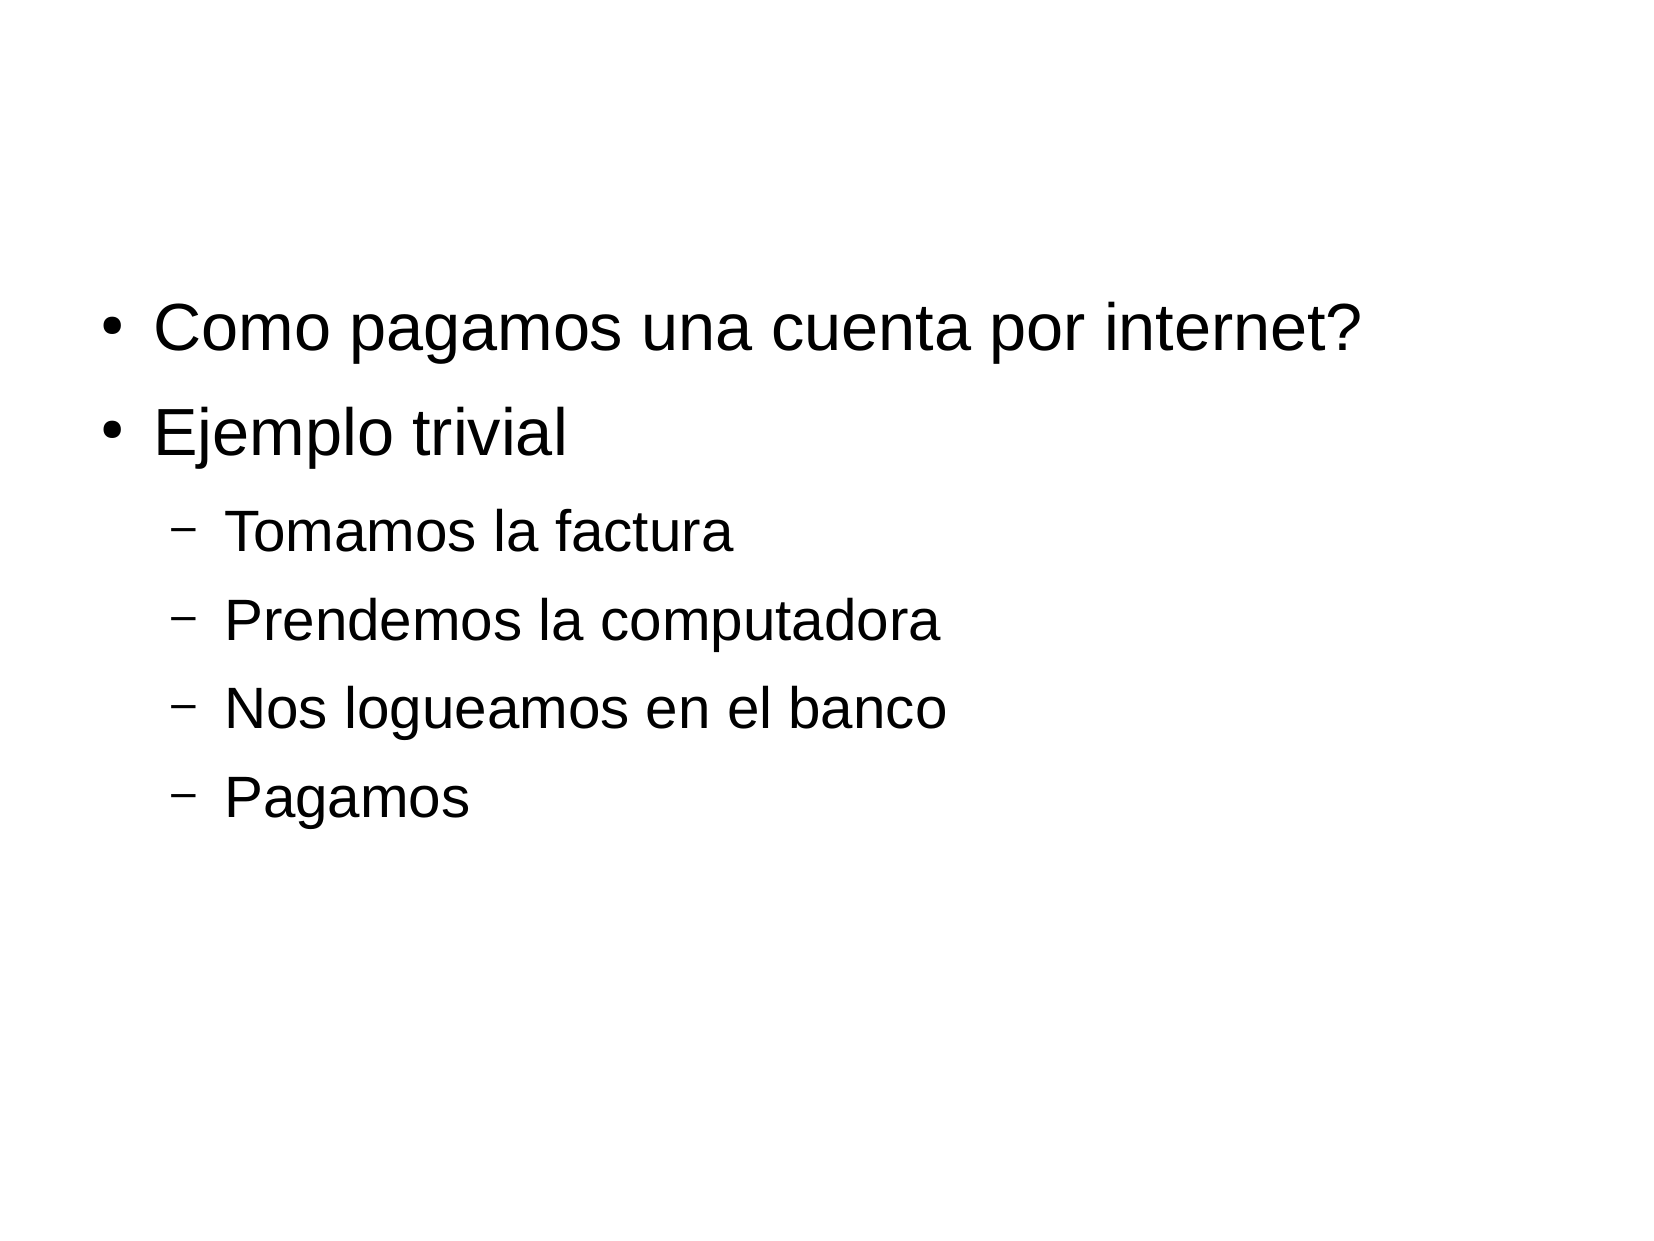

#
Como pagamos una cuenta por internet?
Ejemplo trivial
Tomamos la factura
Prendemos la computadora
Nos logueamos en el banco
Pagamos